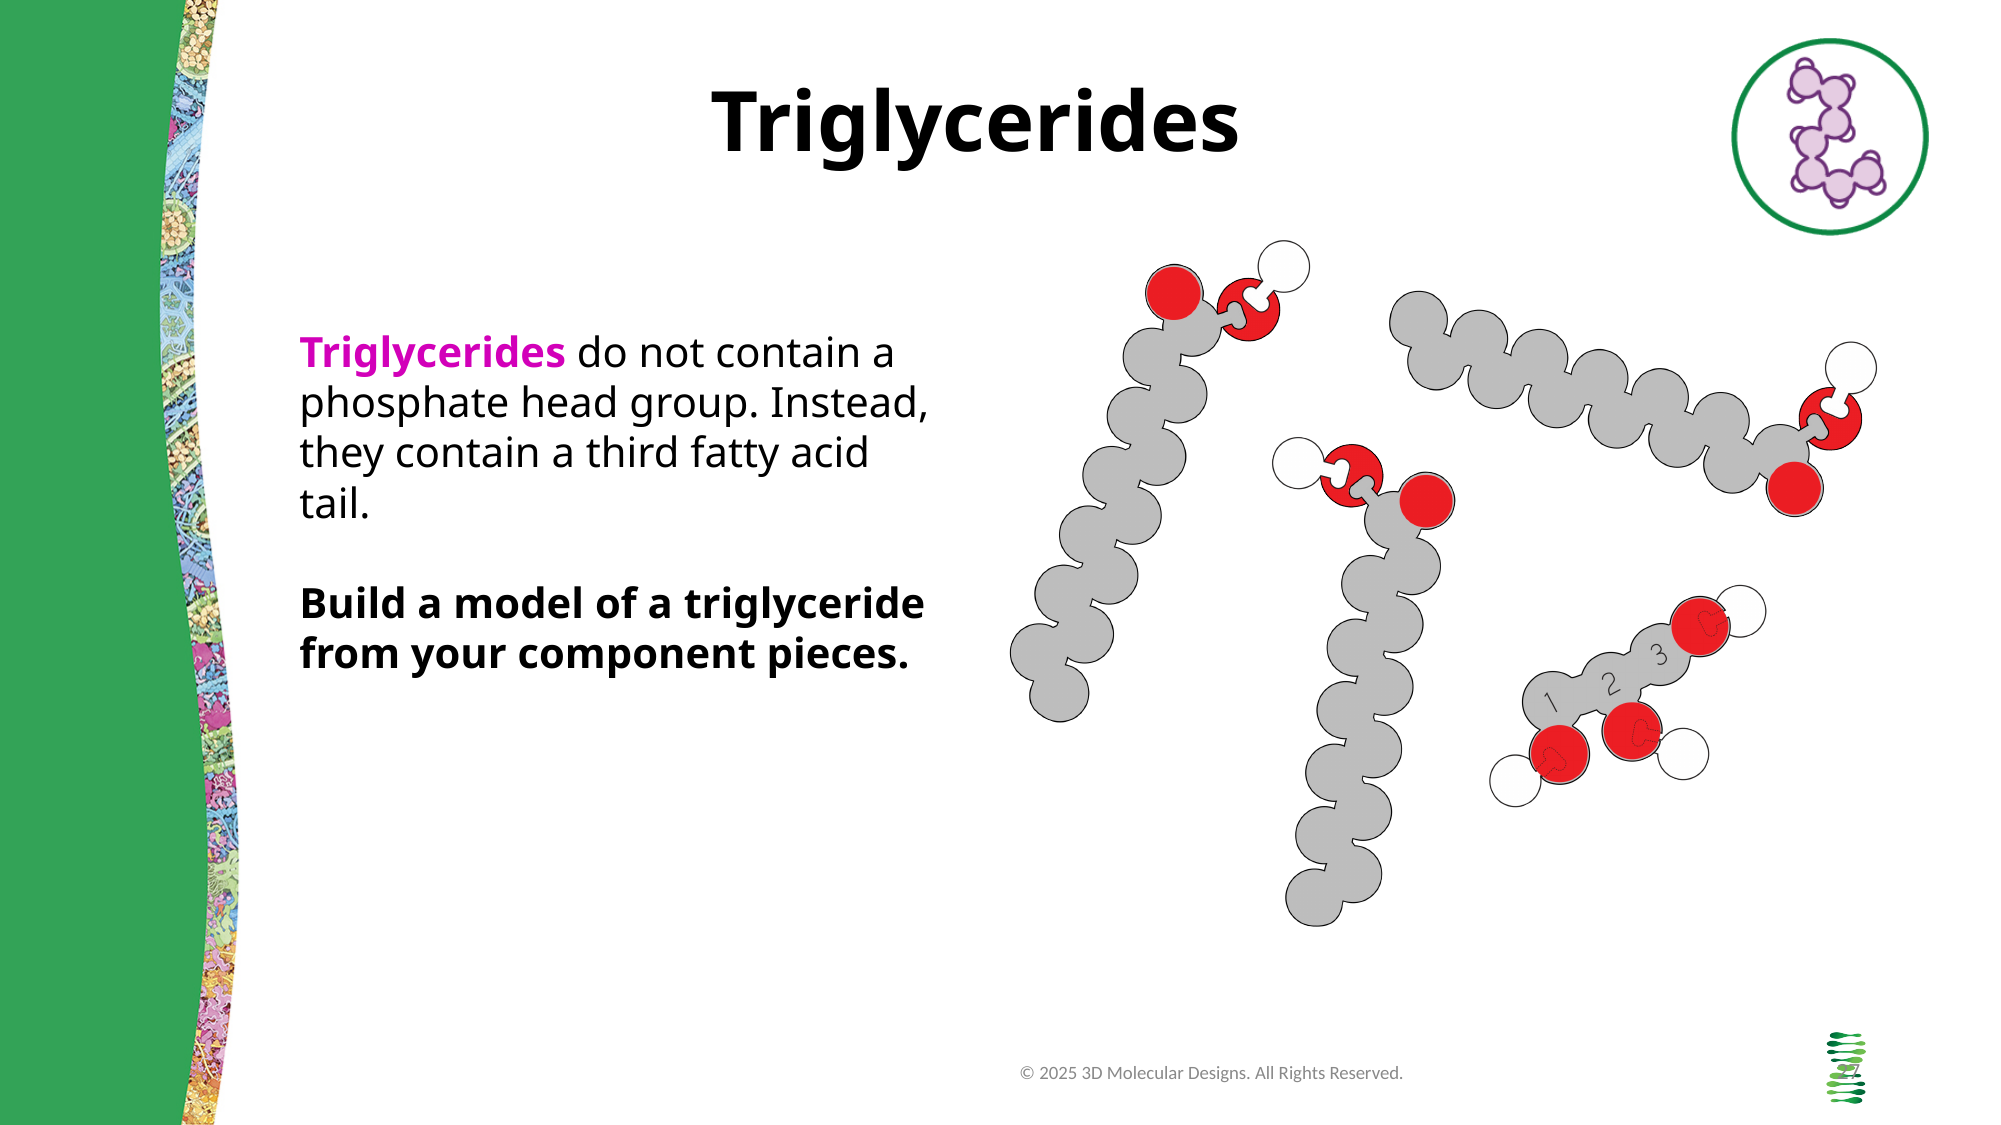

Triglycerides
#
Triglycerides do not contain a phosphate head group. Instead, they contain a third fatty acid tail.
Build a model of a triglyceride from your component pieces.